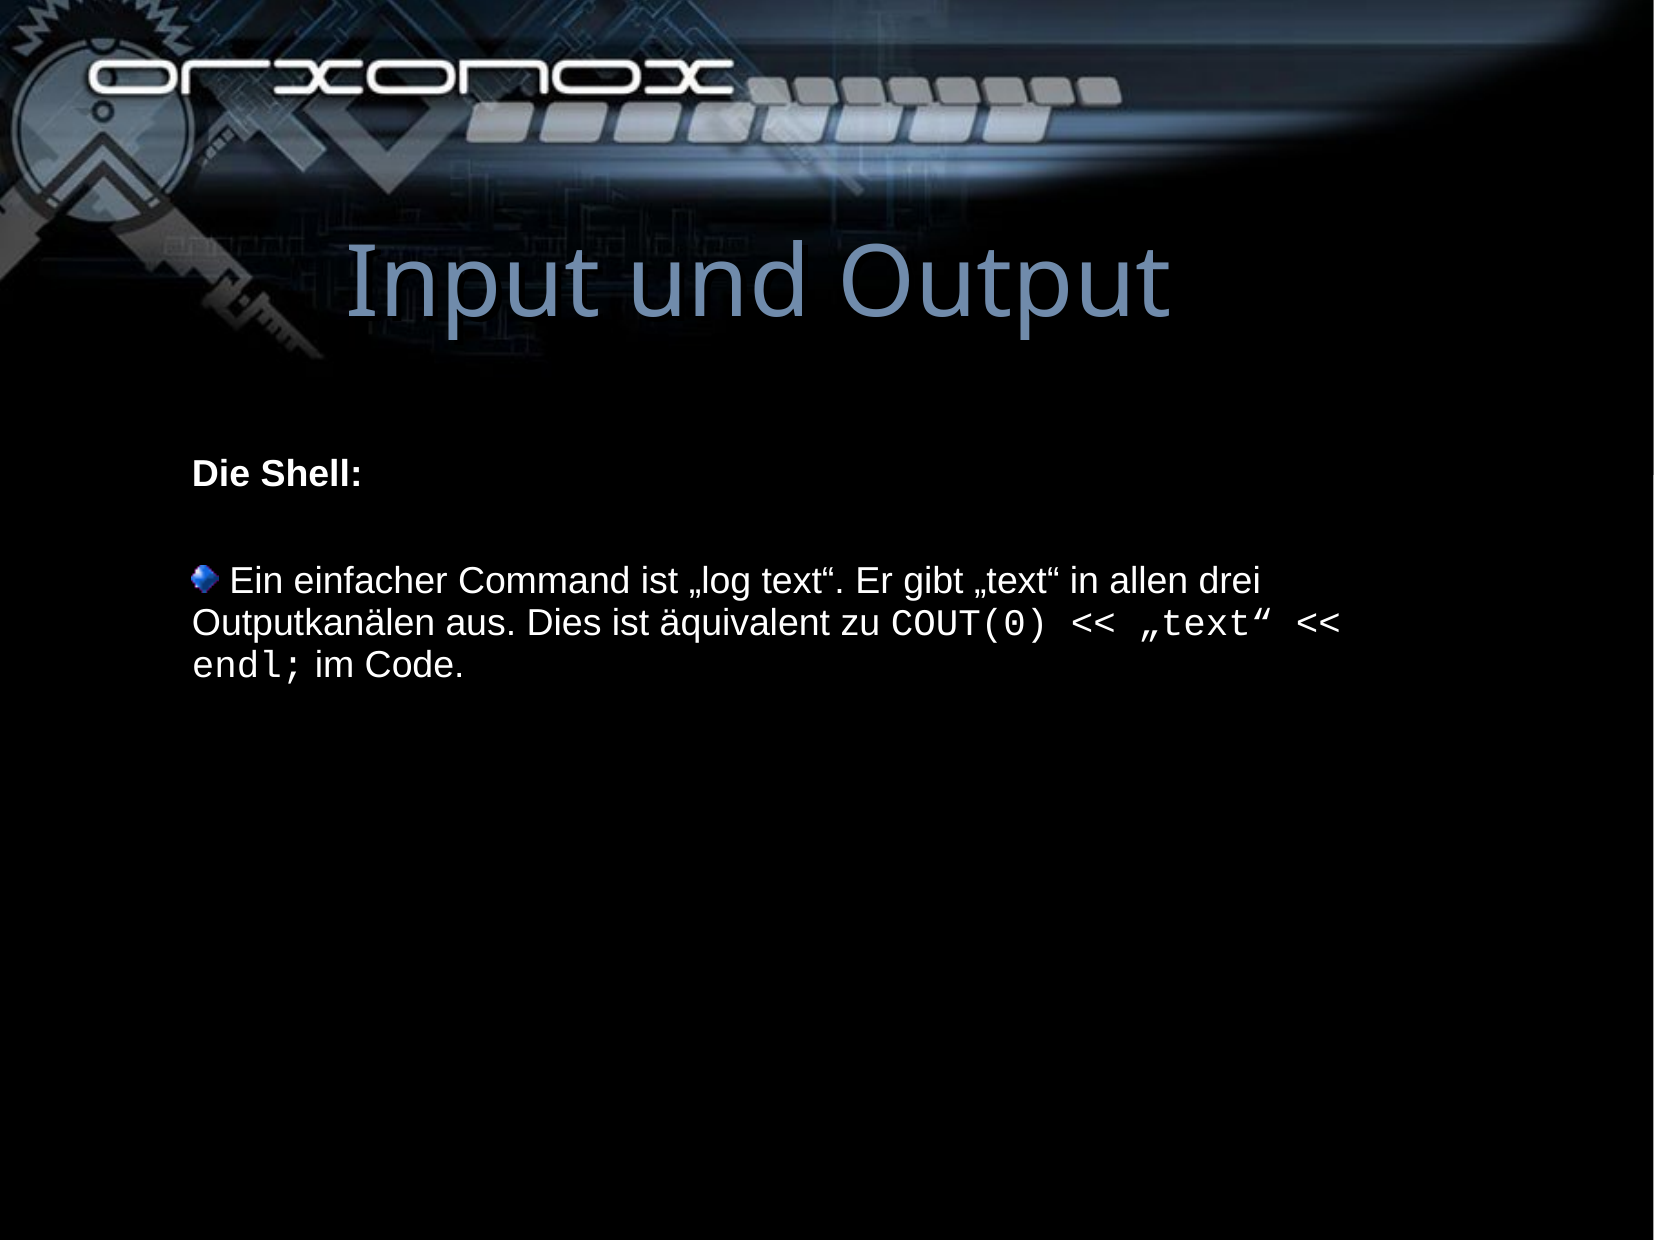

Input und Output
Die Shell:
 Ein einfacher Command ist „log text“. Er gibt „text“ in allen drei Outputkanälen aus. Dies ist äquivalent zu COUT(0) << „text“ << endl; im Code.